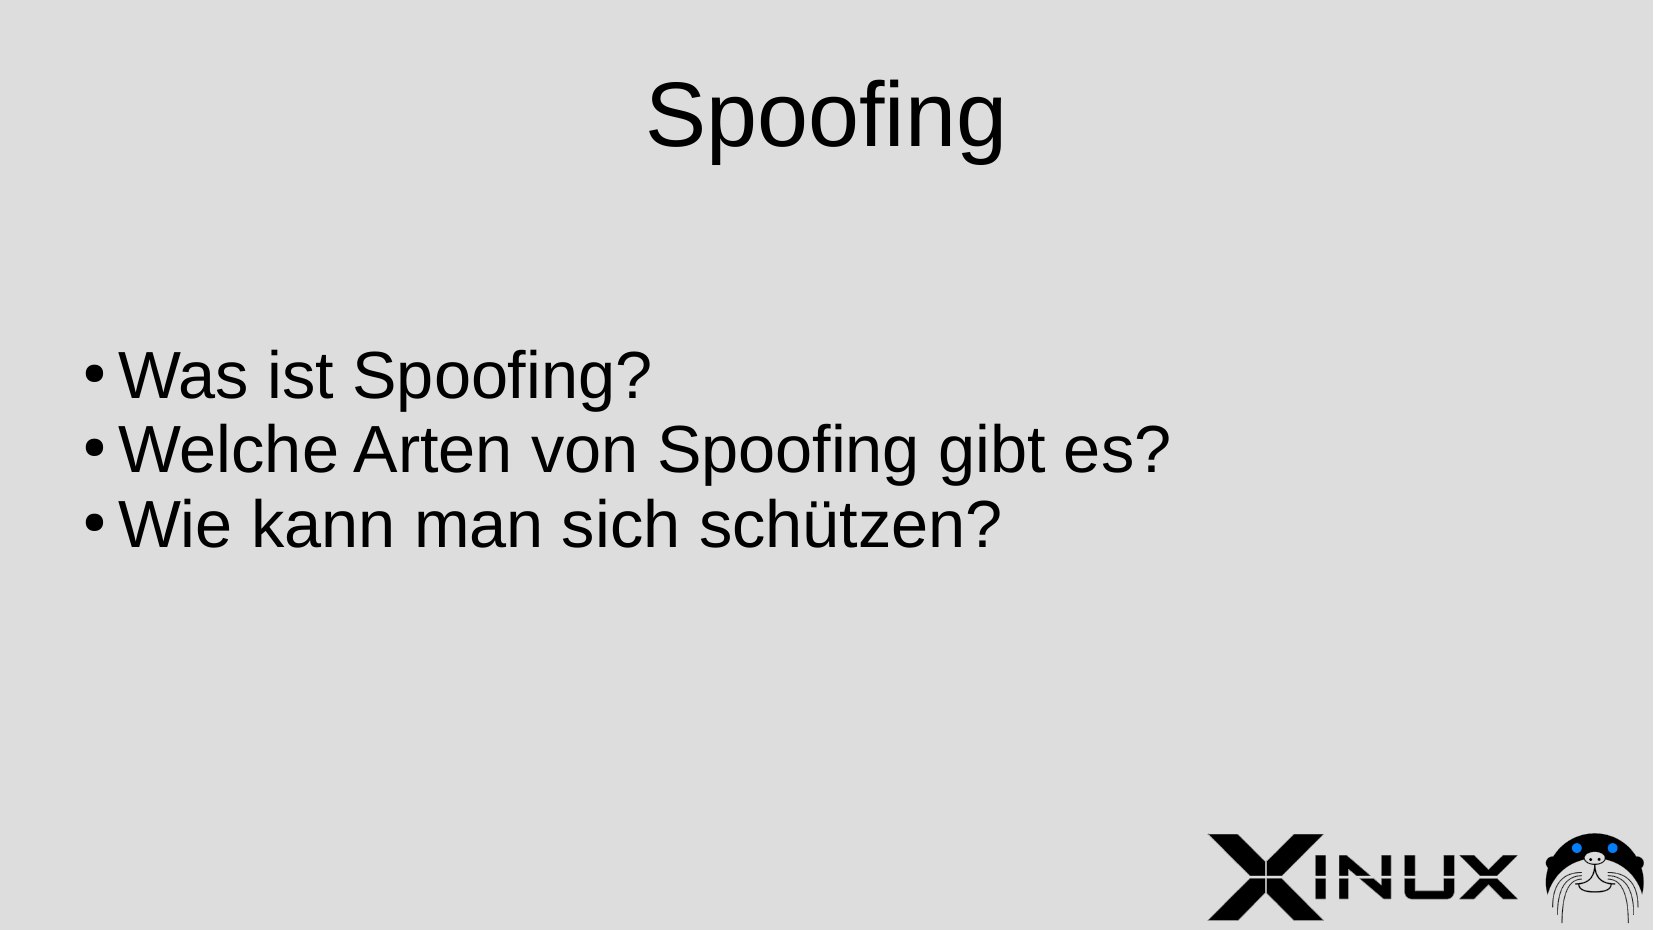

# Spoofing
Was ist Spoofing?
Welche Arten von Spoofing gibt es?
Wie kann man sich schützen?